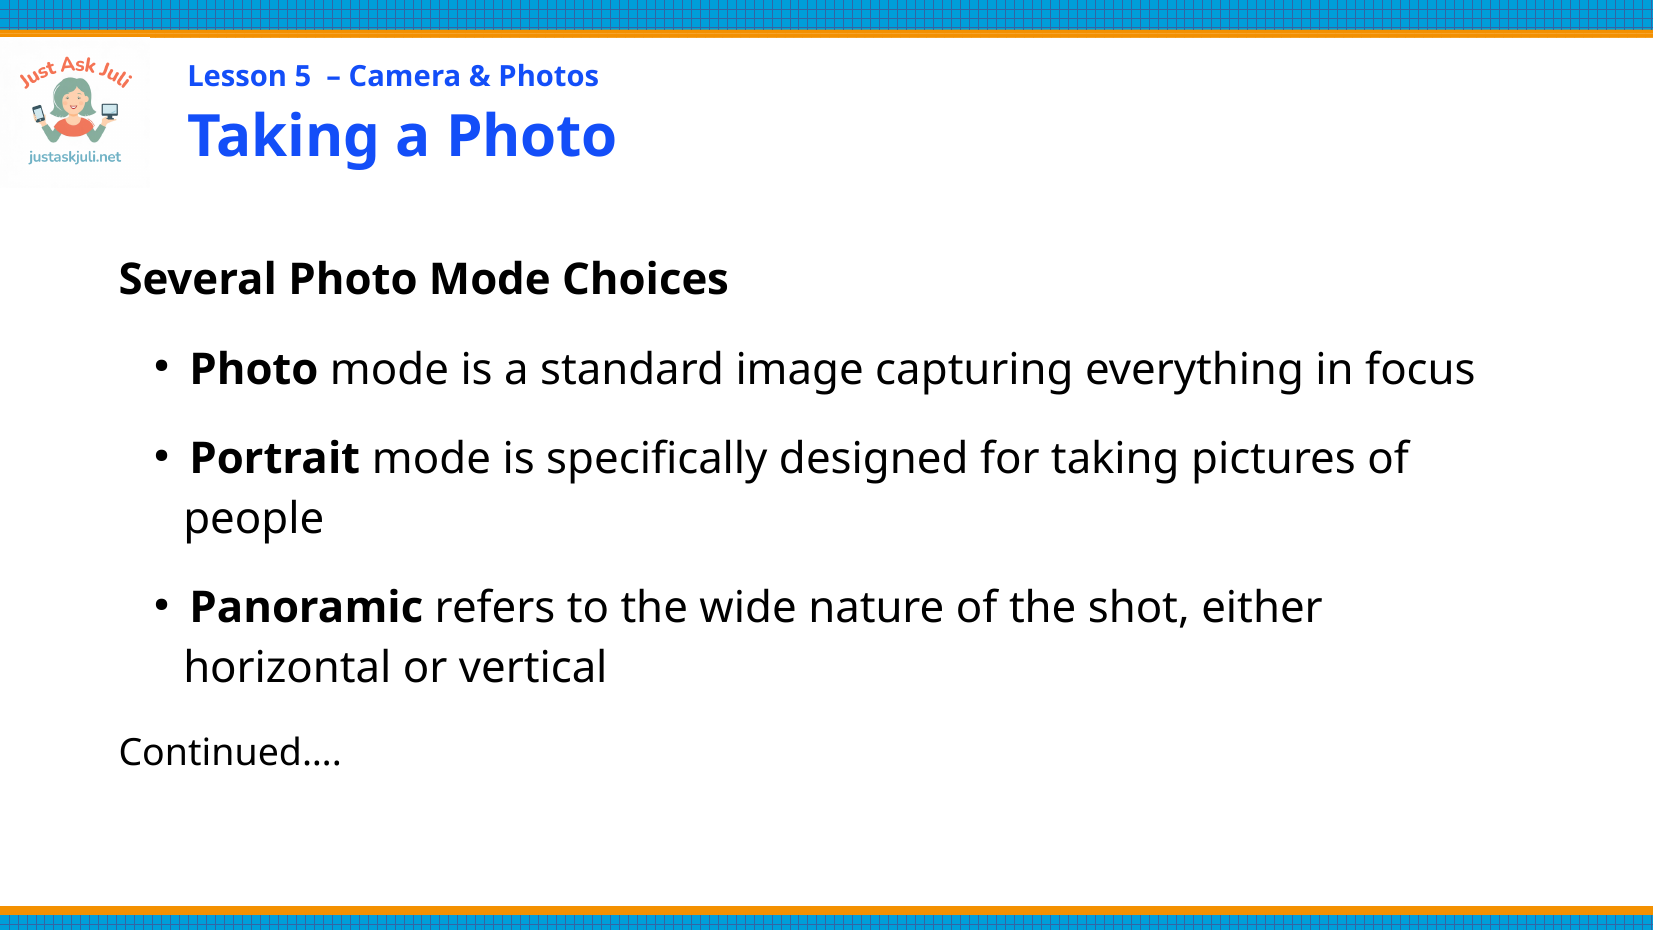

Lesson 5 – Camera & Photos
Taking a Photo
Several Photo Mode Choices
Photo mode is a standard image capturing everything in focus
Portrait mode is specifically designed for taking pictures of people
Panoramic refers to the wide nature of the shot, either horizontal or vertical
Continued….